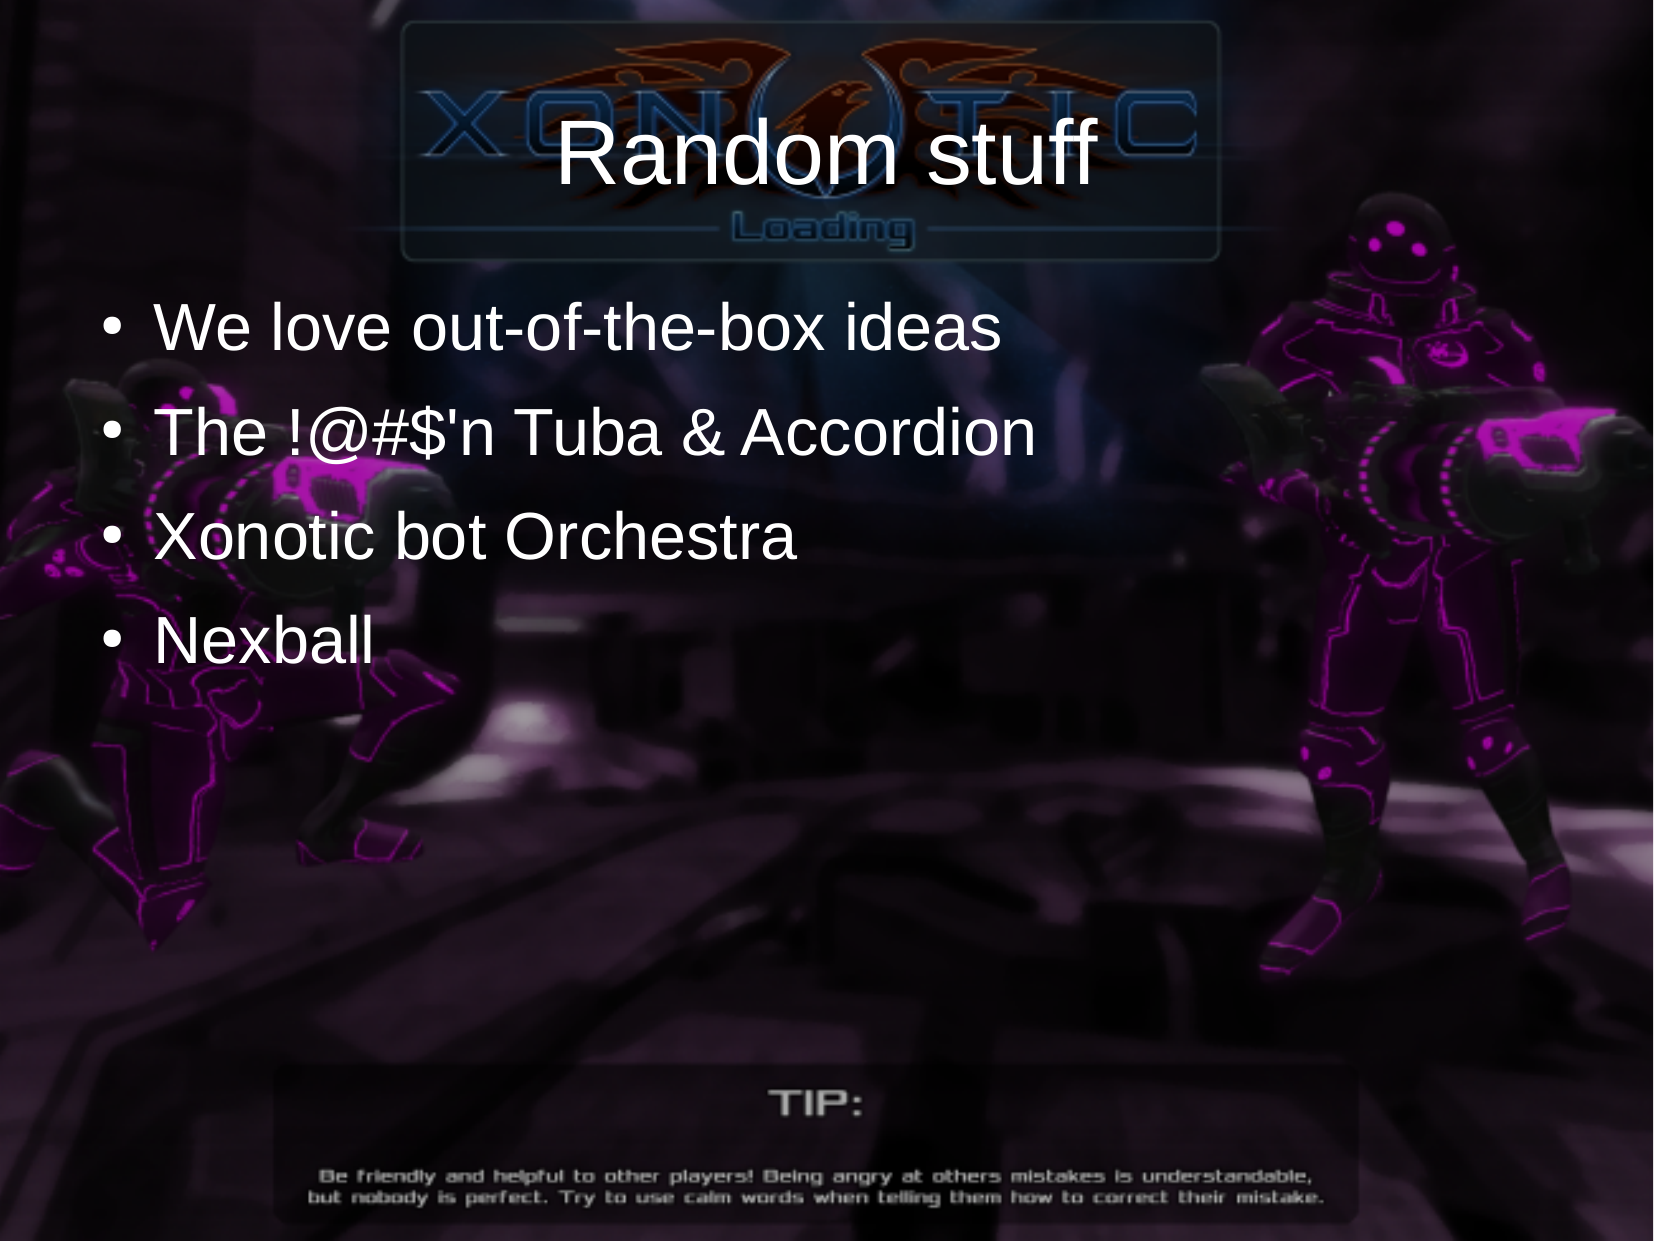

# Random stuff
We love out-of-the-box ideas
The !@#$'n Tuba & Accordion
Xonotic bot Orchestra
Nexball